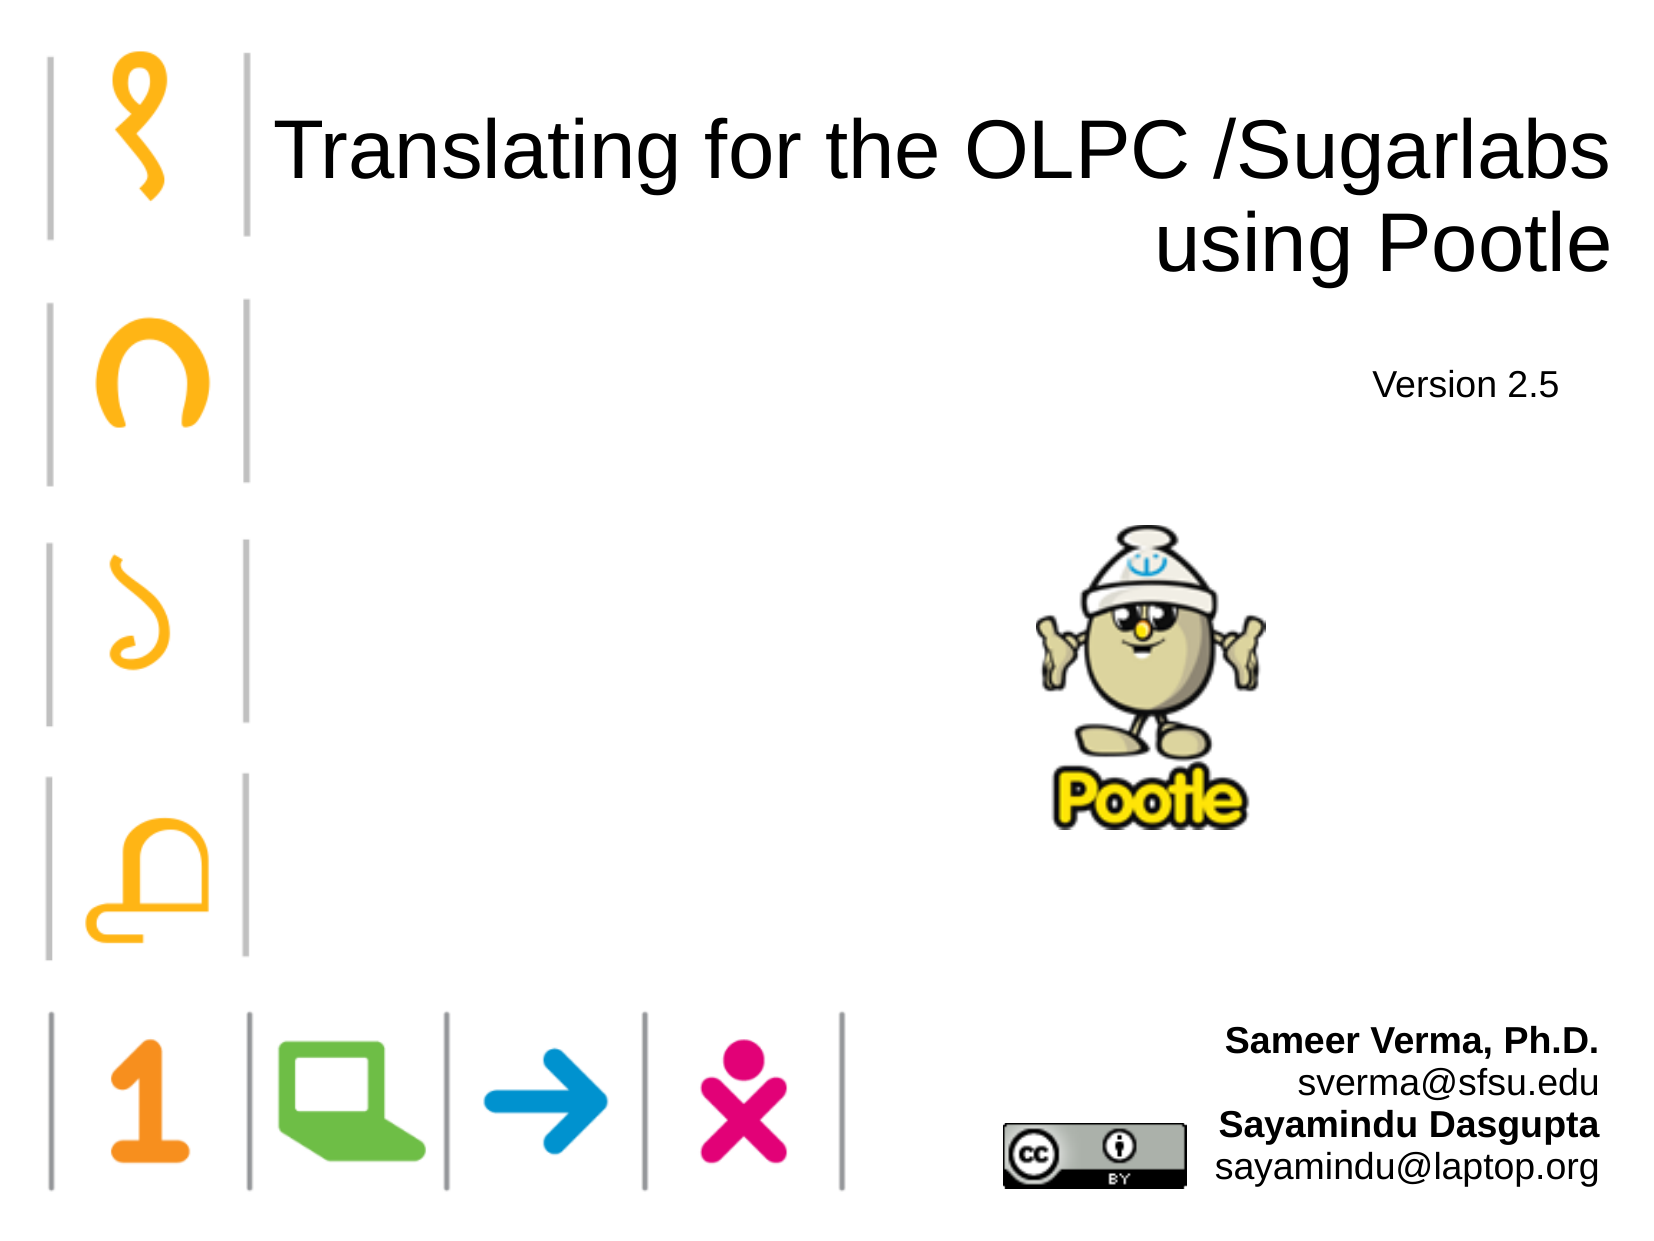

# Translating for the OLPC /Sugarlabs using Pootle
Version 2.5
Sameer Verma, Ph.D.
sverma@sfsu.edu
Sayamindu Dasgupta
sayamindu@laptop.org